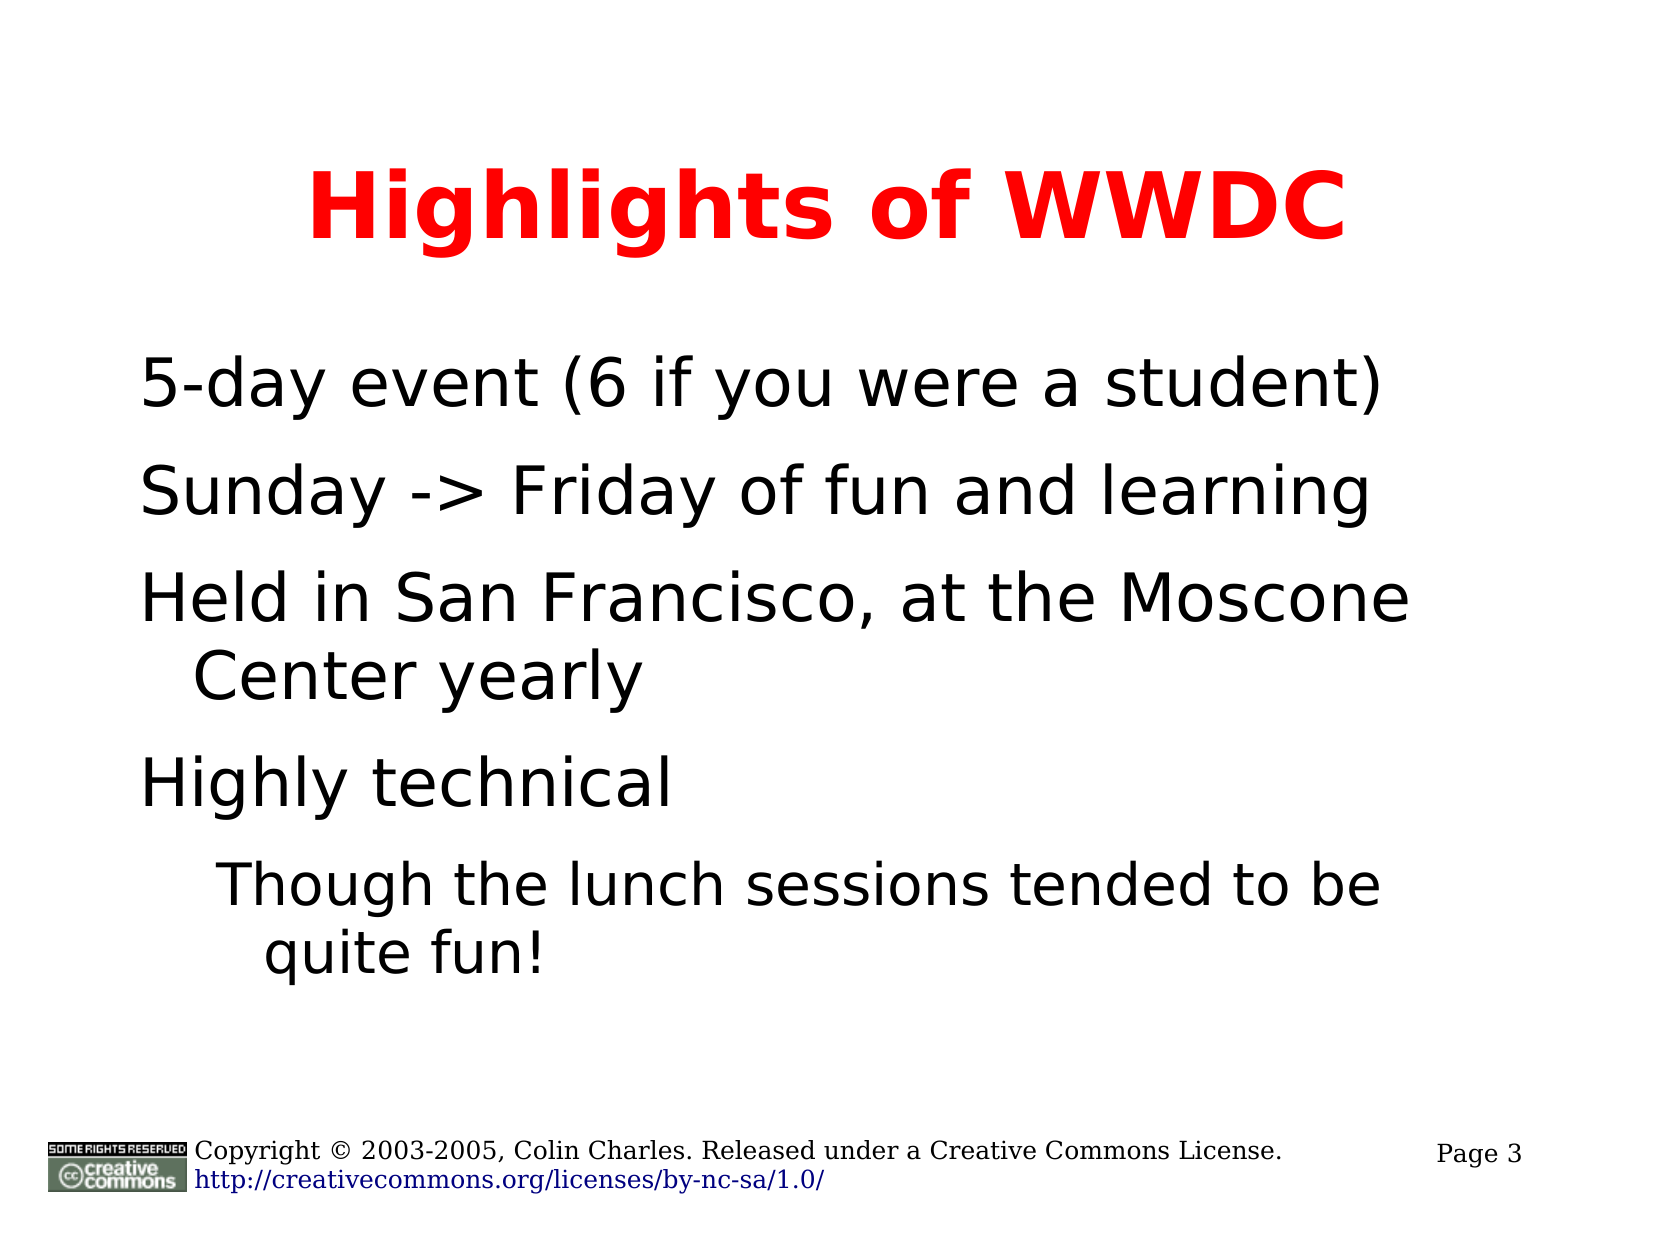

# Highlights of WWDC
5-day event (6 if you were a student)
Sunday -> Friday of fun and learning
Held in San Francisco, at the Moscone Center yearly
Highly technical
Though the lunch sessions tended to be quite fun!